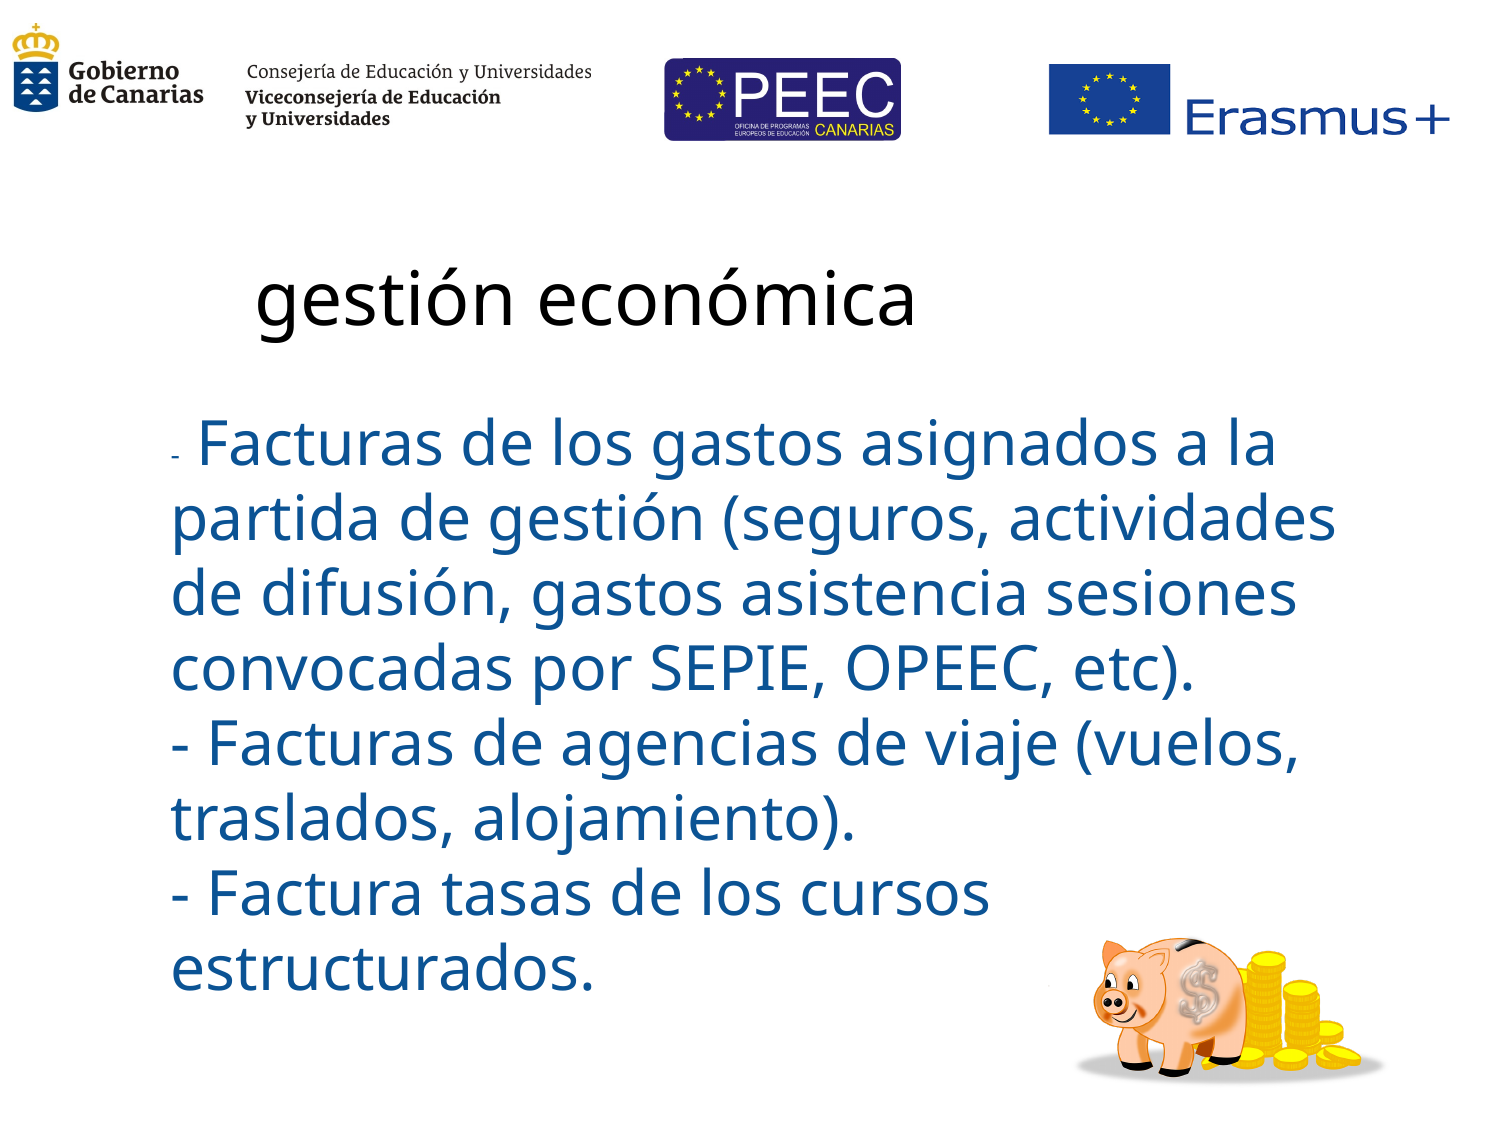

gestión económica
- Facturas de los gastos asignados a la partida de gestión (seguros, actividades de difusión, gastos asistencia sesiones convocadas por SEPIE, OPEEC, etc).
- Facturas de agencias de viaje (vuelos, traslados, alojamiento).
- Factura tasas de los cursos estructurados.